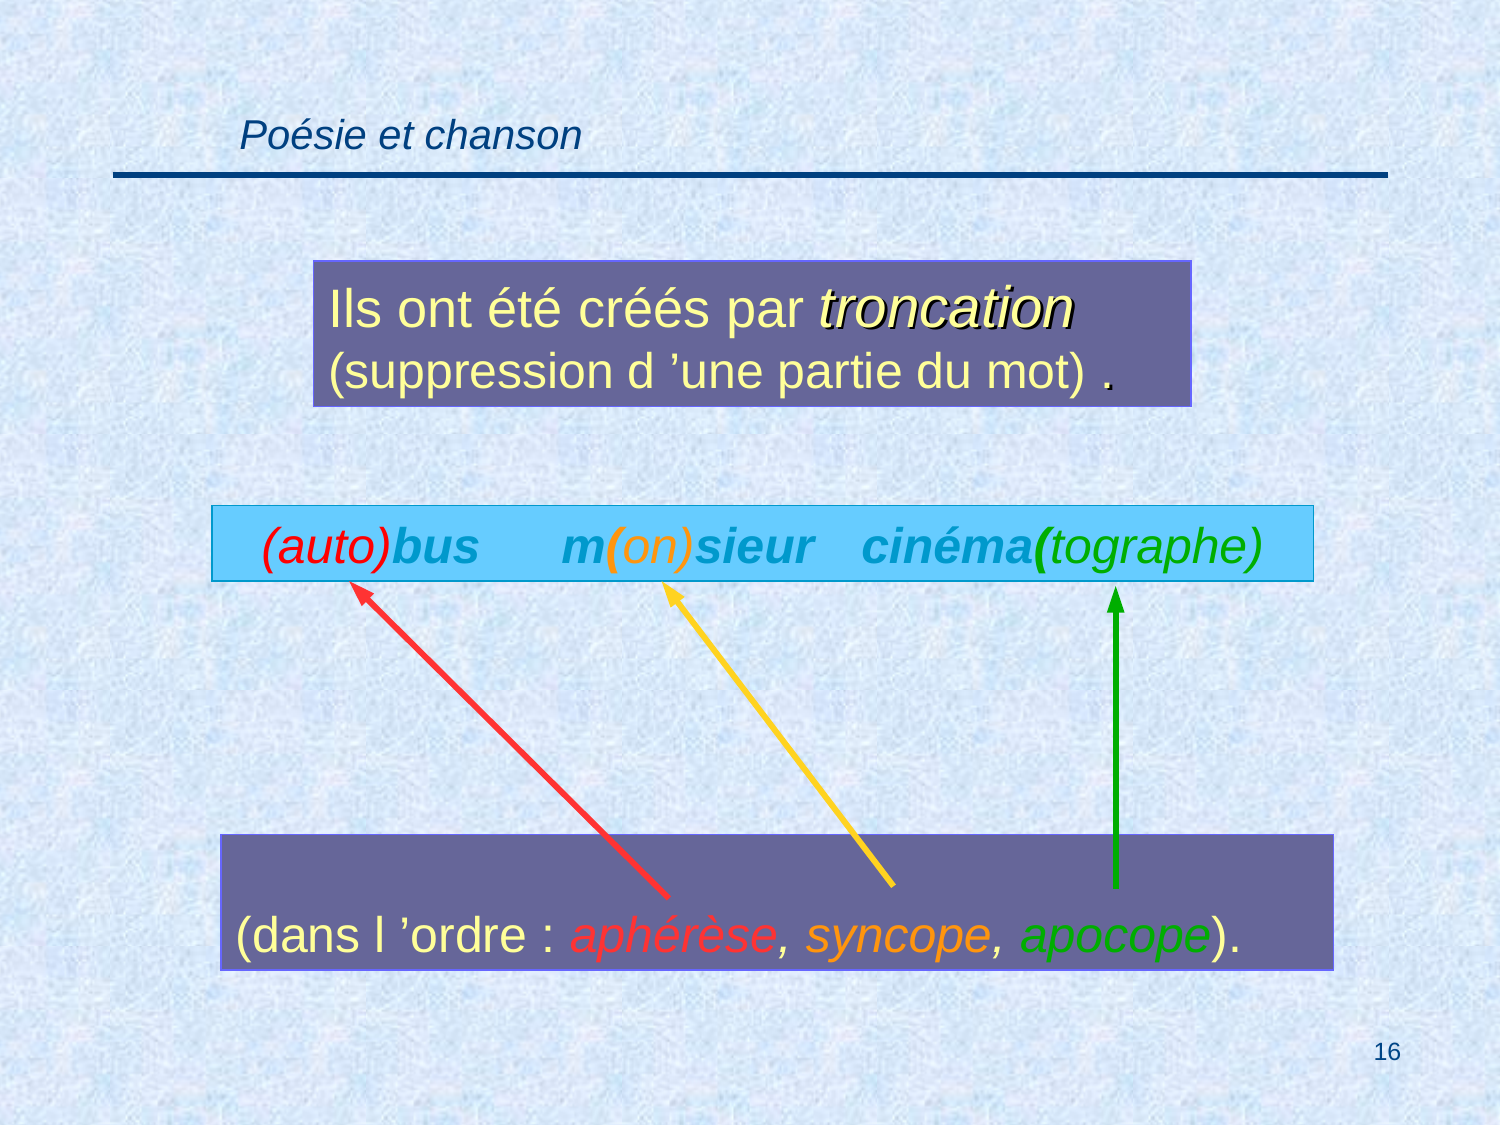

Poésie et chanson
Ils ont été créés par troncation
(suppression d ’une partie du mot) .
(auto)bus	m(on)sieur	cinéma(tographe)
(dans l ’ordre : aphérèse, syncope, apocope).
16